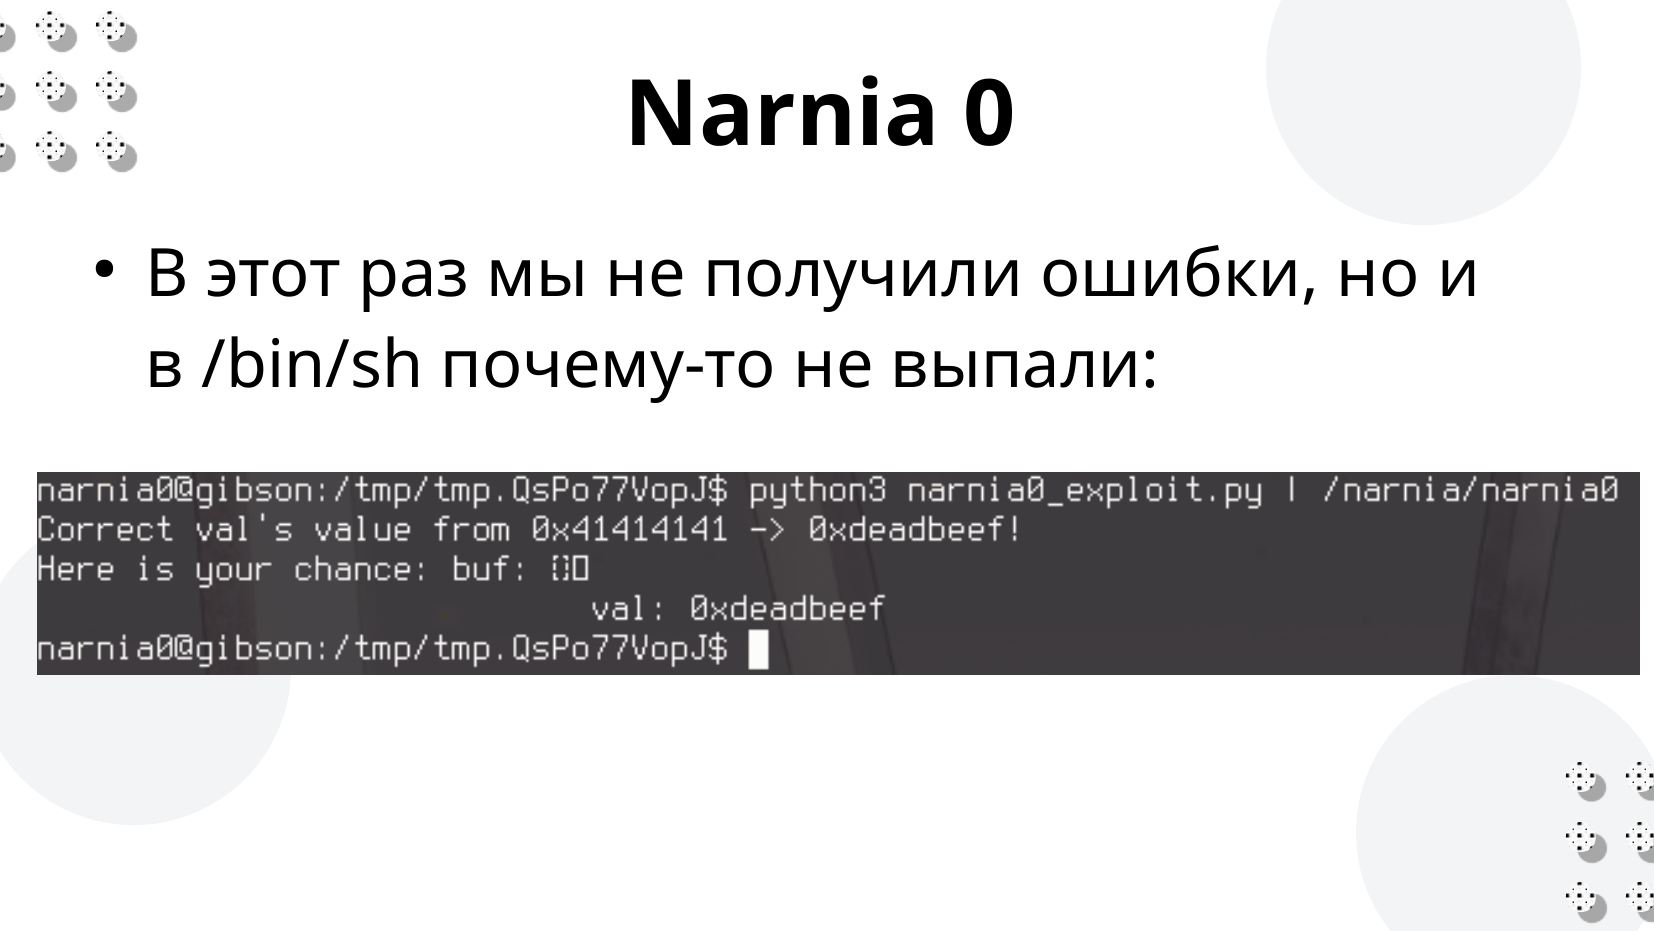

# Narnia 0
В этот раз мы не получили ошибки, но и в /bin/sh почему-то не выпали: